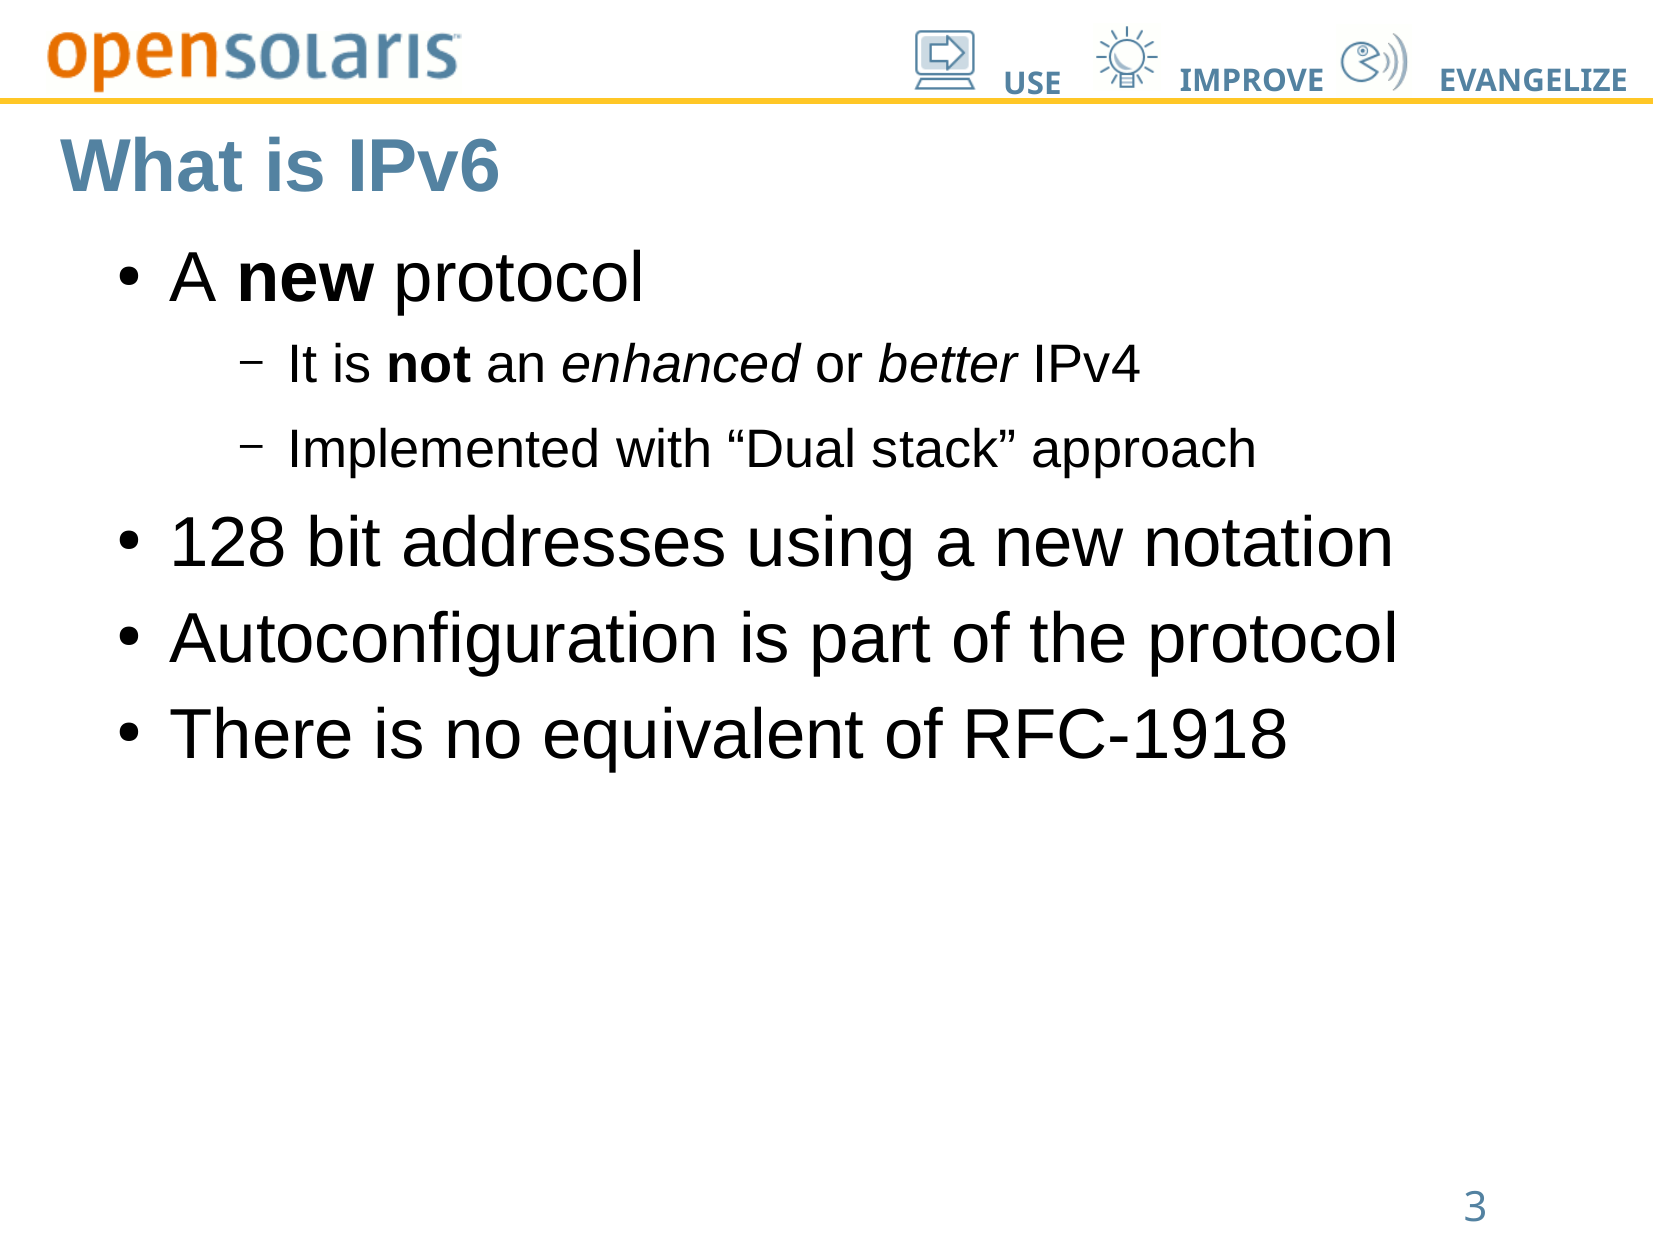

# What is IPv6
A new protocol
It is not an enhanced or better IPv4
Implemented with “Dual stack” approach
128 bit addresses using a new notation
Autoconfiguration is part of the protocol
There is no equivalent of RFC-1918